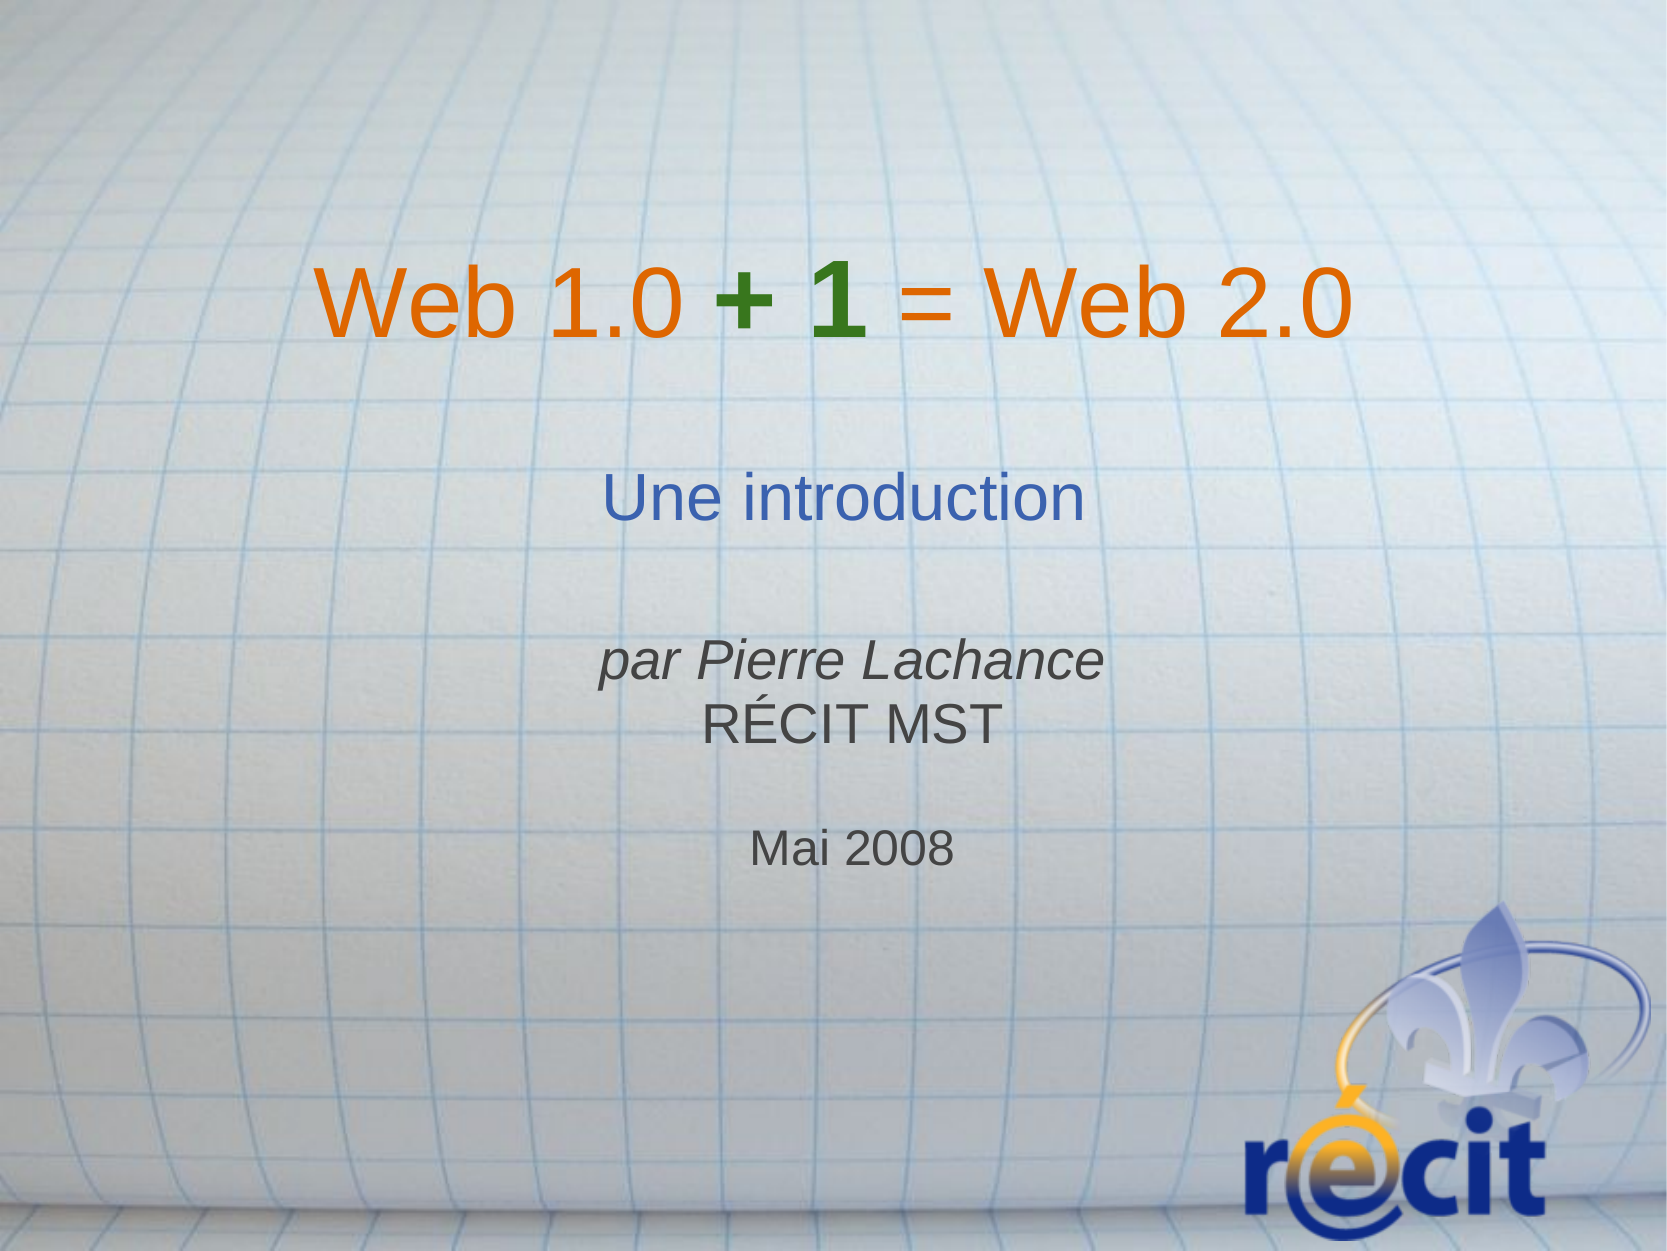

# Web 1.0 + 1 = Web 2.0
Une introduction
par Pierre Lachance
RÉCIT MST
Mai 2008